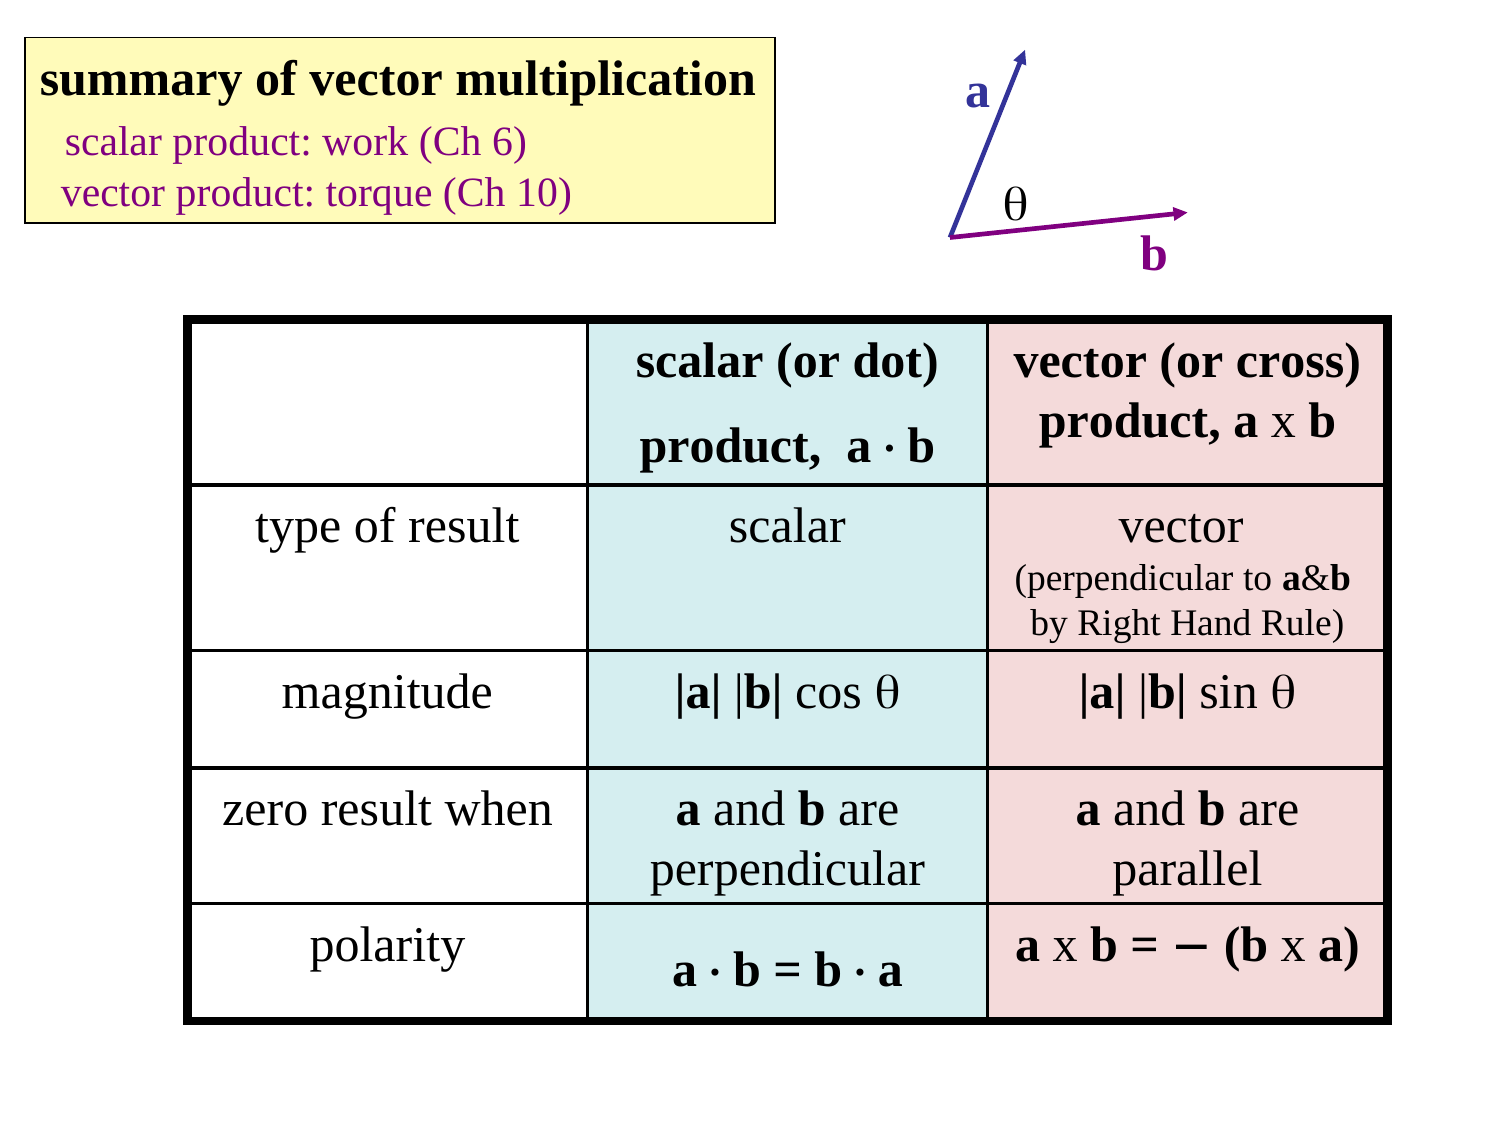

summary of vector multiplication
 scalar product: work (Ch 6)
 vector product: torque (Ch 10)
a
θ
b
| | scalar (or dot) product, a . b | vector (or cross) product, a x b |
| --- | --- | --- |
| type of result | scalar | vector (perpendicular to a&b by Right Hand Rule) |
| magnitude | |a| |b| cos θ | |a| |b| sin θ |
| zero result when | a and b are perpendicular | a and b are parallel |
| polarity | a . b = b . a | a x b = − (b x a) |